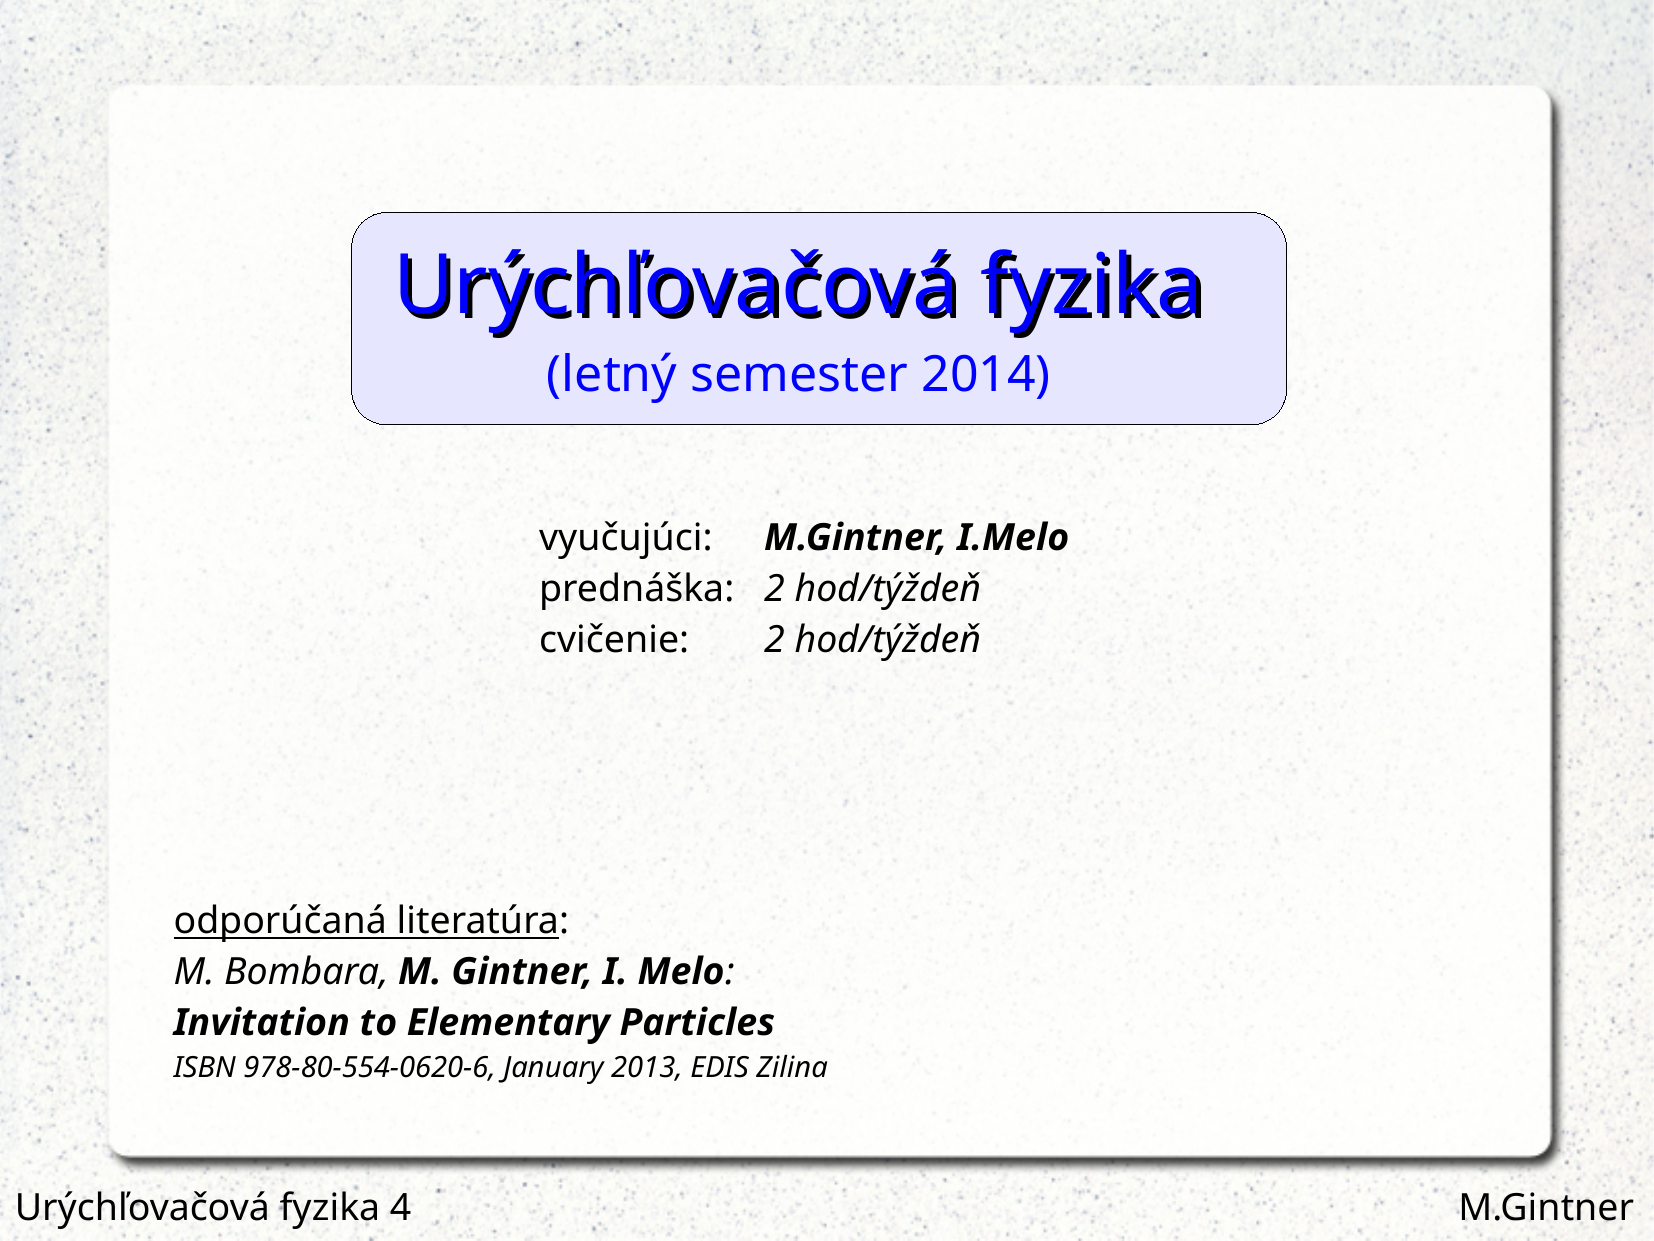

Urýchľovačová fyzika
(letný semester 2014)
vyučujúci:	M.Gintner, I.Melo
prednáška: 	2 hod/týždeň
cvičenie: 	2 hod/týždeň
odporúčaná literatúra:
M. Bombara, M. Gintner, I. Melo:
Invitation to Elementary Particles
ISBN 978-80-554-0620-6, January 2013, EDIS Zilina
Urýchľovačová fyzika 4
M.Gintner